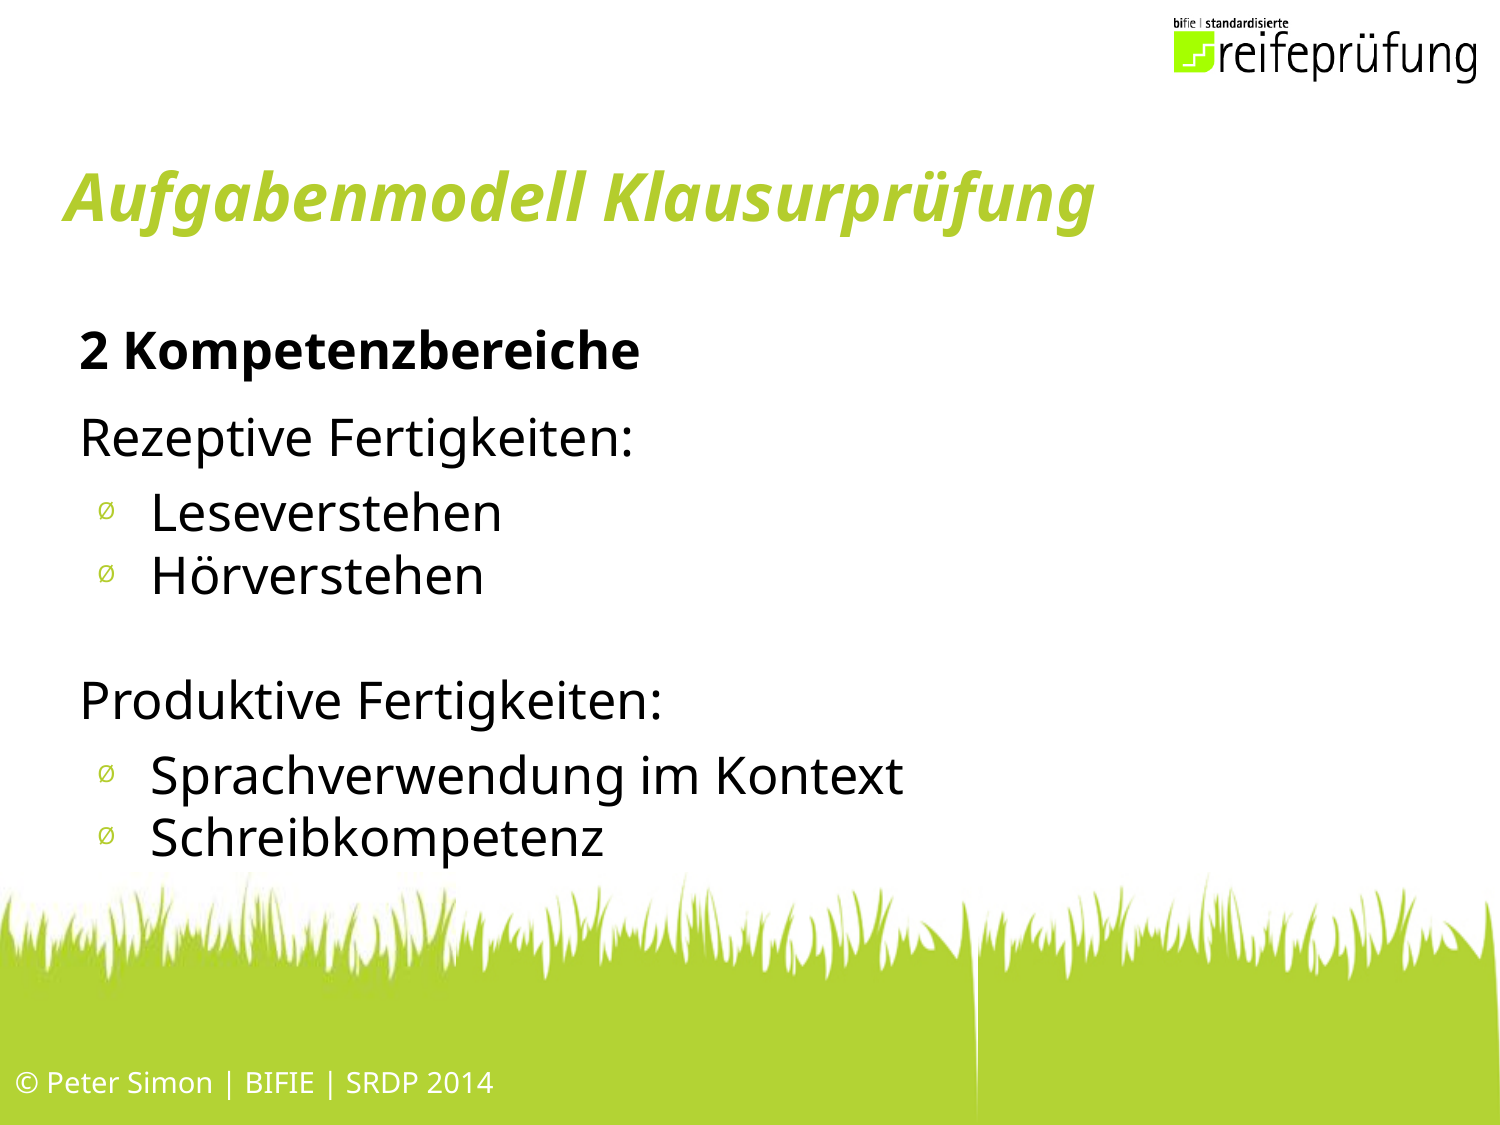

Aufgabenmodell Klausurprüfung
# 2 Kompetenzbereiche
Rezeptive Fertigkeiten:
Leseverstehen
Hörverstehen
Produktive Fertigkeiten:
Sprachverwendung im Kontext
Schreibkompetenz